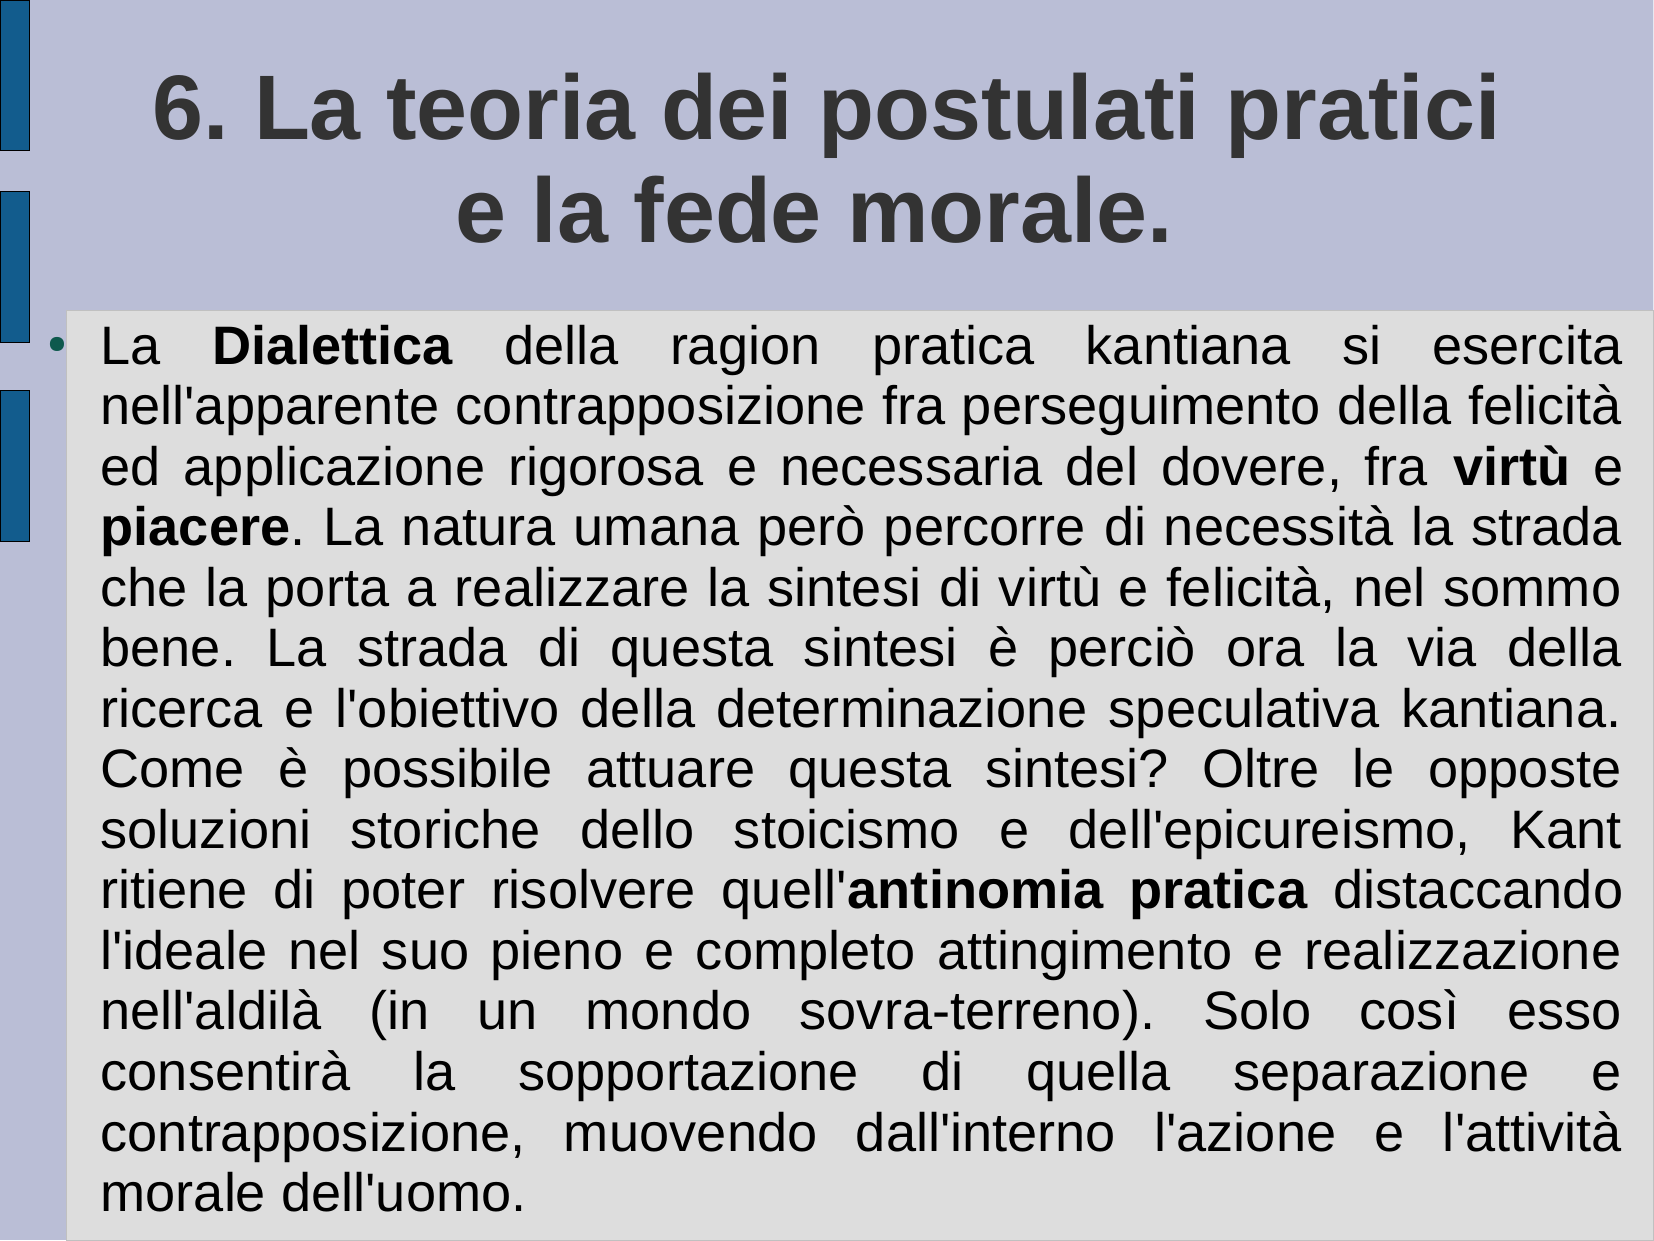

# 6. La teoria dei postulati pratici e la fede morale.
La Dialettica della ragion pratica kantiana si esercita nell'apparente contrapposizione fra perseguimento della felicità ed applicazione rigorosa e necessaria del dovere, fra virtù e piacere. La natura umana però percorre di necessità la strada che la porta a realizzare la sintesi di virtù e felicità, nel sommo bene. La strada di questa sintesi è perciò ora la via della ricerca e l'obiettivo della determinazione speculativa kantiana. Come è possibile attuare questa sintesi? Oltre le opposte soluzioni storiche dello stoicismo e dell'epicureismo, Kant ritiene di poter risolvere quell'antinomia pratica distaccando l'ideale nel suo pieno e completo attingimento e realizzazione nell'aldilà (in un mondo sovra-terreno). Solo così esso consentirà la sopportazione di quella separazione e contrapposizione, muovendo dall'interno l'azione e l'attività morale dell'uomo.